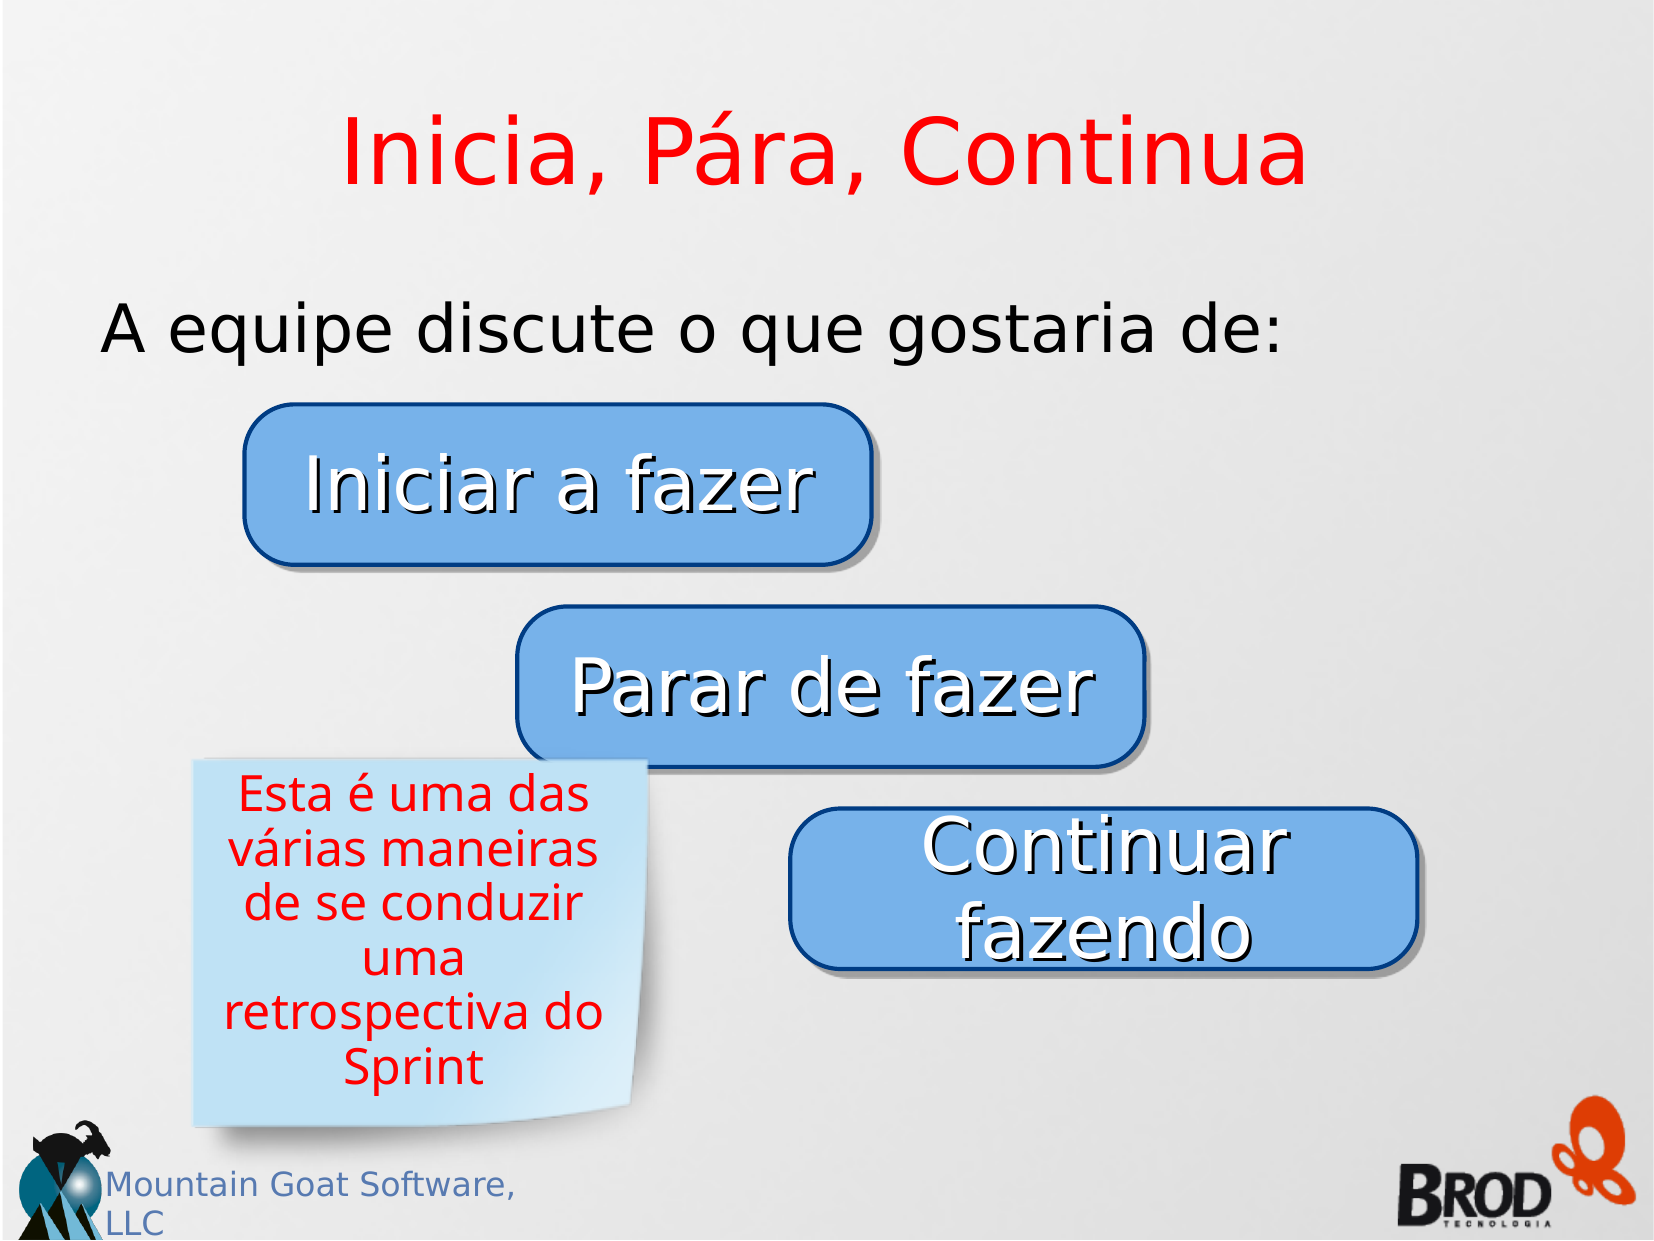

# Inicia, Pára, Continua
A equipe discute o que gostaria de:
Iniciar a fazer
Parar de fazer
Esta é uma das várias maneiras de se conduzir uma retrospectiva do Sprint
Continuar fazendo